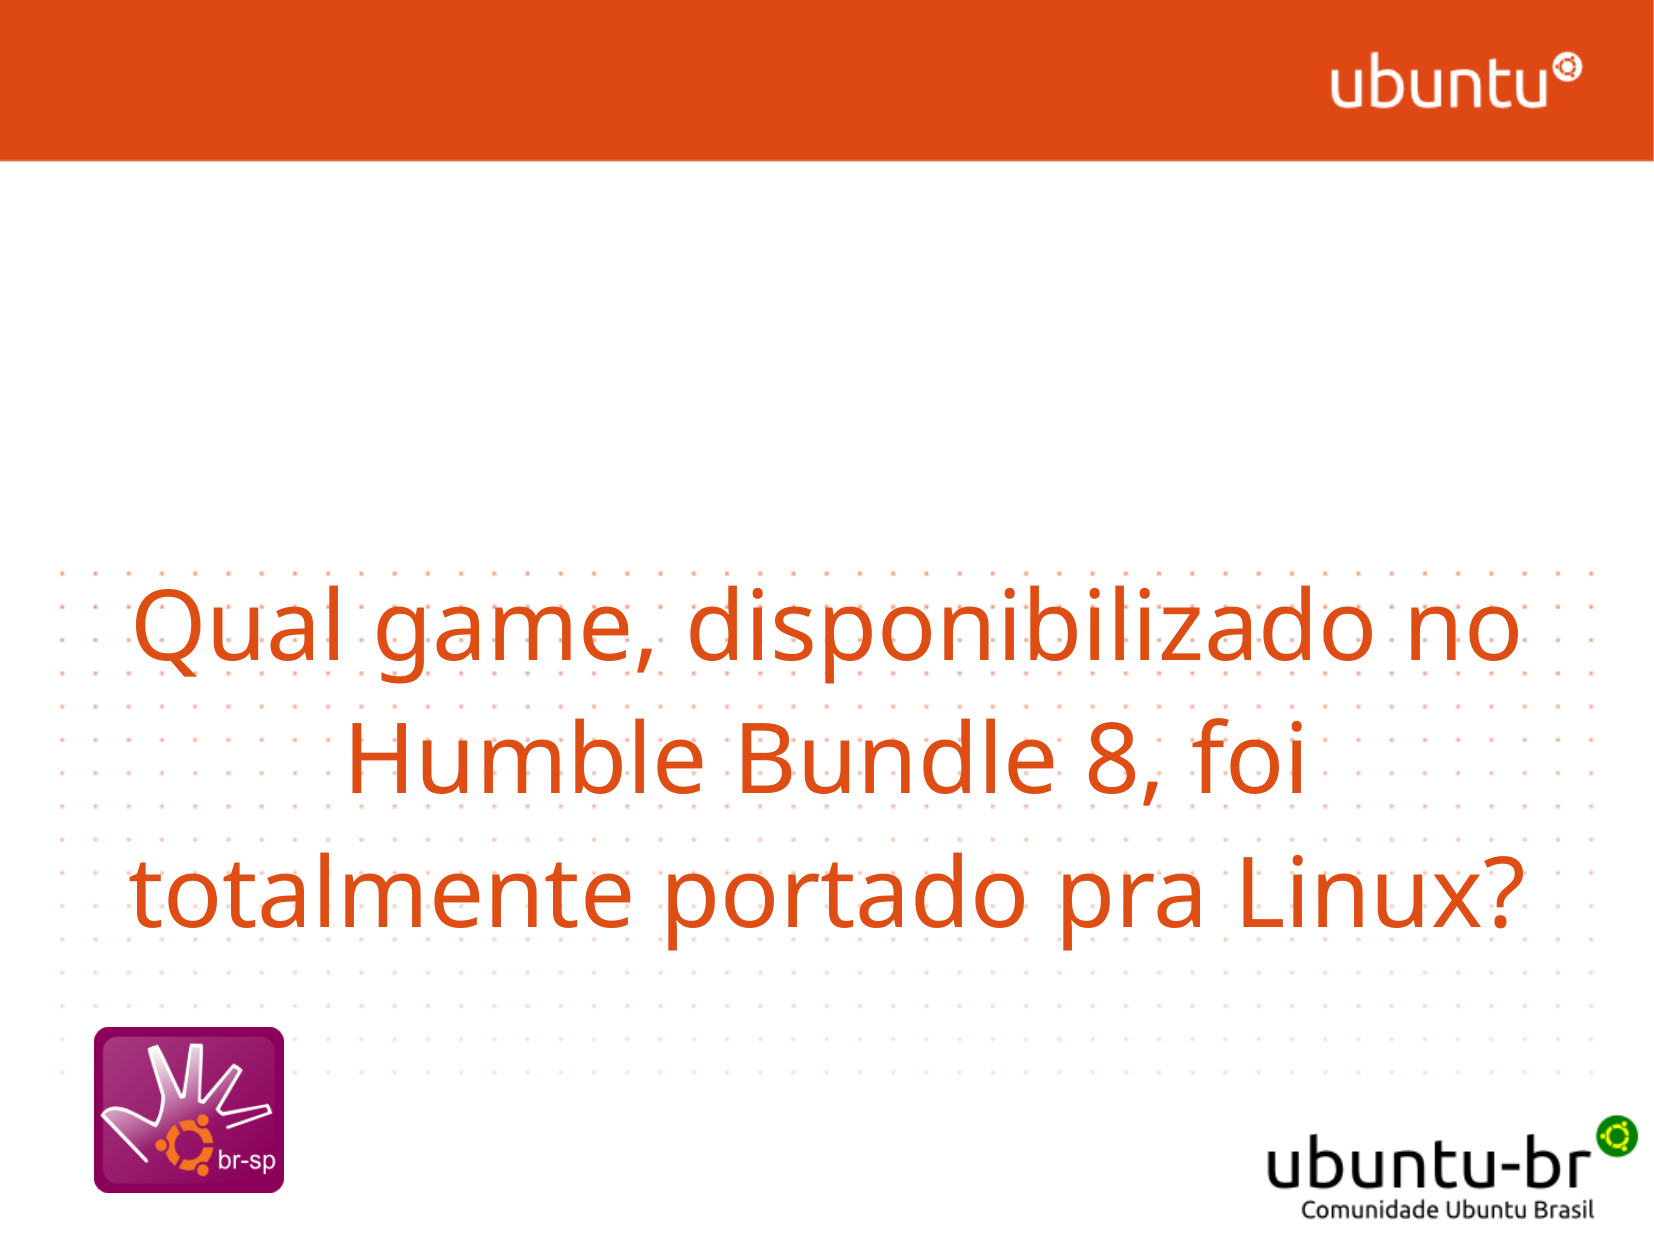

#
Qual game, disponibilizado no Humble Bundle 8, foi totalmente portado pra Linux?